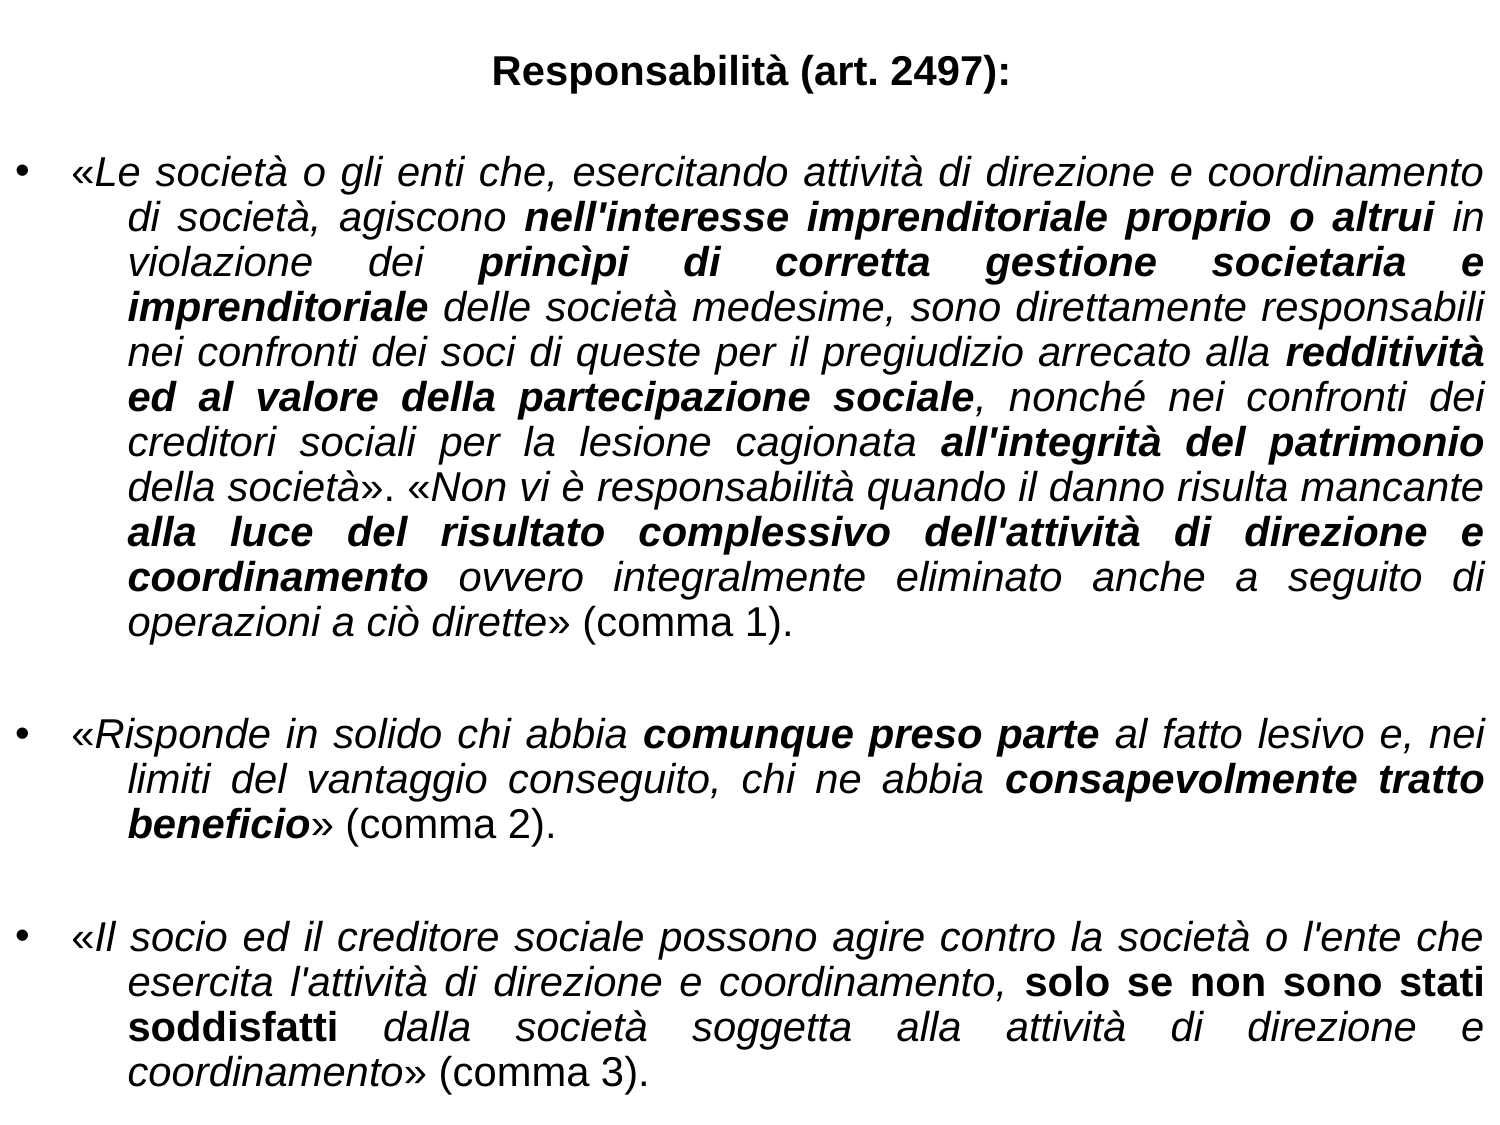

# Responsabilità (art. 2497):
«Le società o gli enti che, esercitando attività di direzione e coordinamento di società, agiscono nell'interesse imprenditoriale proprio o altrui in violazione dei princìpi di corretta gestione societaria e imprenditoriale delle società medesime, sono direttamente responsabili nei confronti dei soci di queste per il pregiudizio arrecato alla redditività ed al valore della partecipazione sociale, nonché nei confronti dei creditori sociali per la lesione cagionata all'integrità del patrimonio della società». «Non vi è responsabilità quando il danno risulta mancante alla luce del risultato complessivo dell'attività di direzione e coordinamento ovvero integralmente eliminato anche a seguito di operazioni a ciò dirette» (comma 1).
«Risponde in solido chi abbia comunque preso parte al fatto lesivo e, nei limiti del vantaggio conseguito, chi ne abbia consapevolmente tratto beneficio» (comma 2).
«Il socio ed il creditore sociale possono agire contro la società o l'ente che esercita l'attività di direzione e coordinamento, solo se non sono stati soddisfatti dalla società soggetta alla attività di direzione e coordinamento» (comma 3).